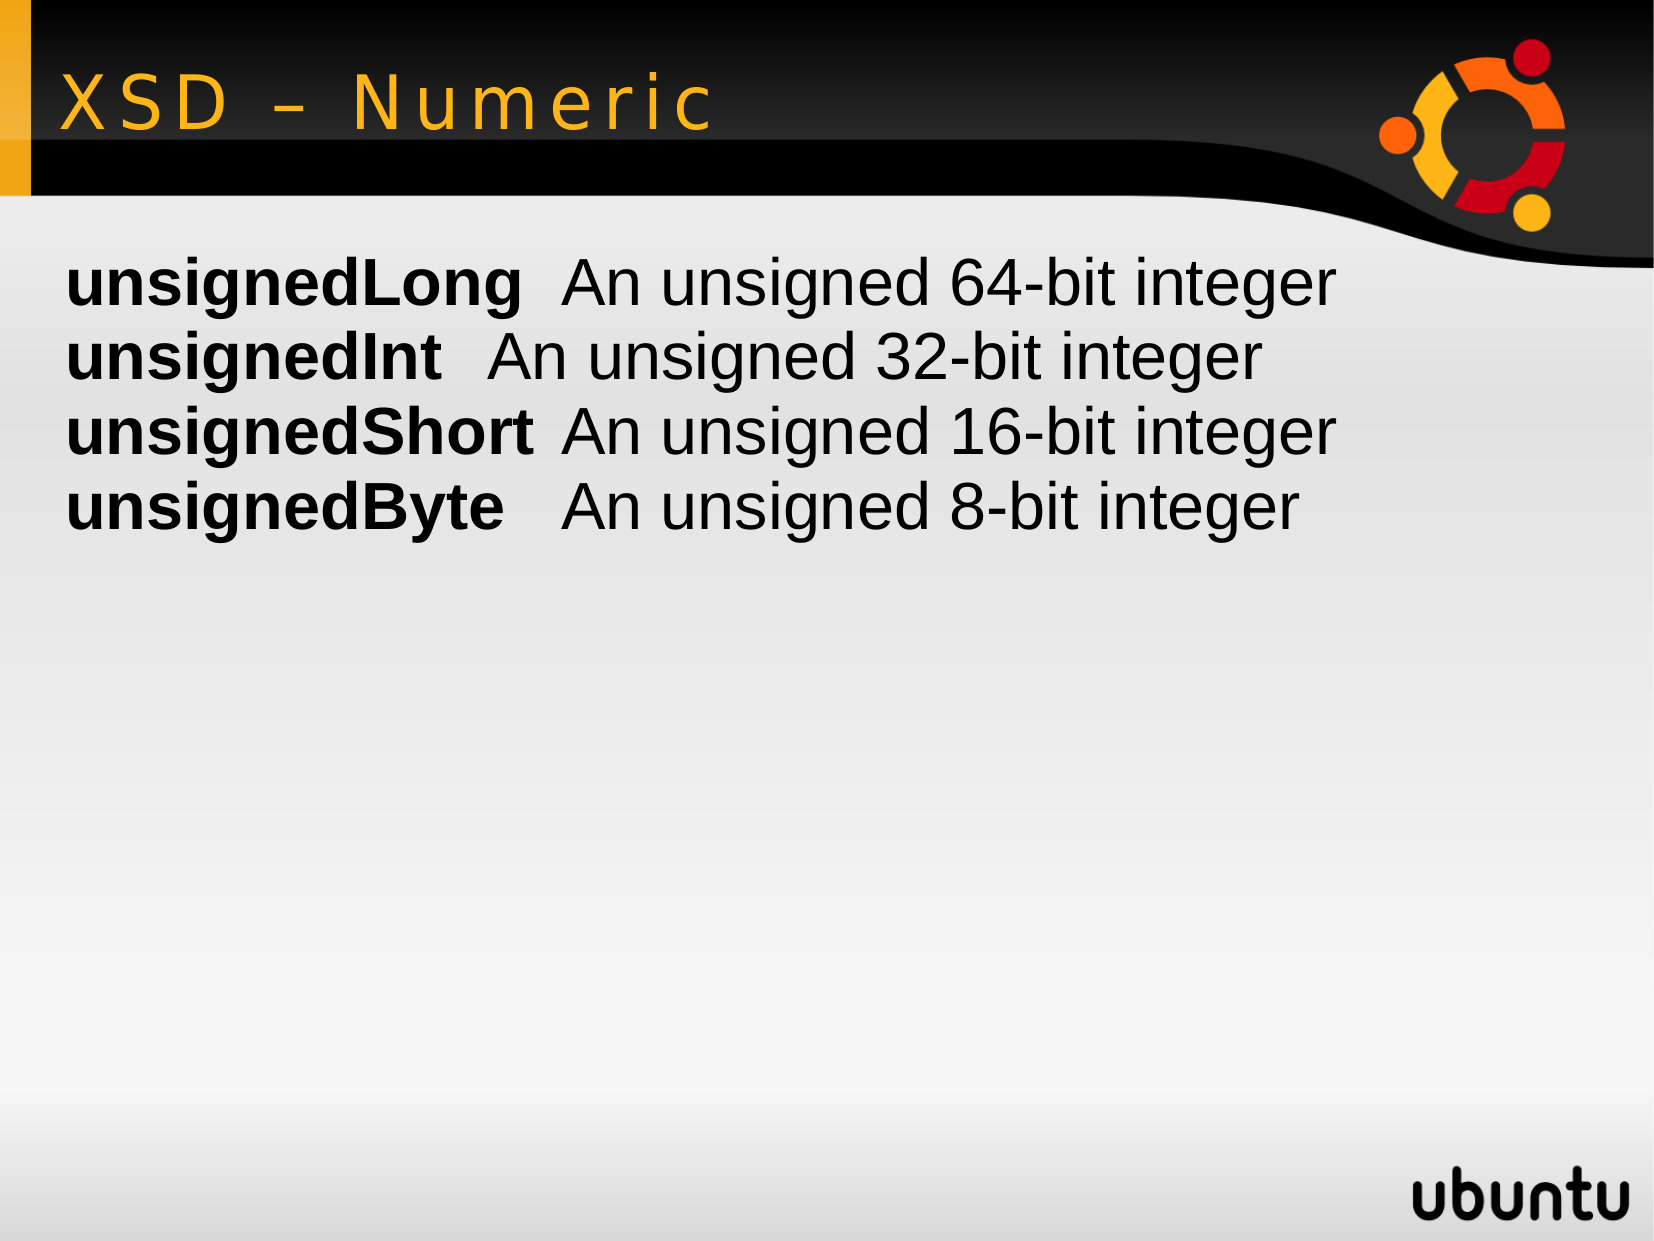

# XSD – Numeric
unsignedLong 	An unsigned 64-bit integer
unsignedInt 	An unsigned 32-bit integer
unsignedShort 	An unsigned 16-bit integer
unsignedByte 	An unsigned 8-bit integer